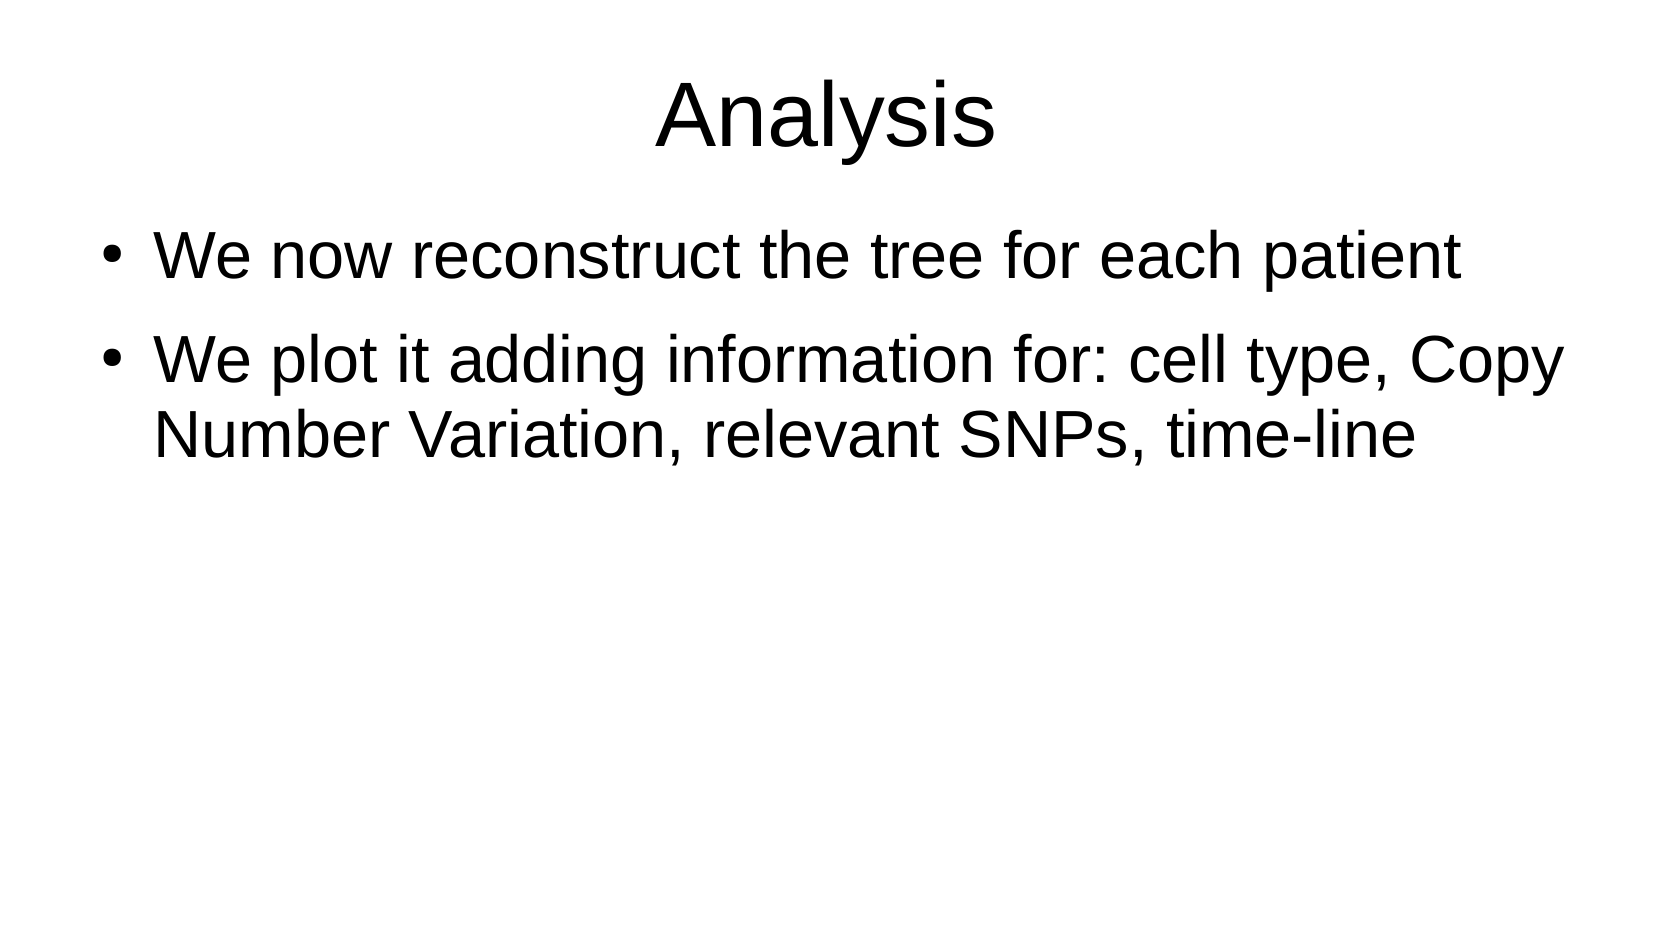

# Analysis
We now reconstruct the tree for each patient
We plot it adding information for: cell type, Copy Number Variation, relevant SNPs, time-line